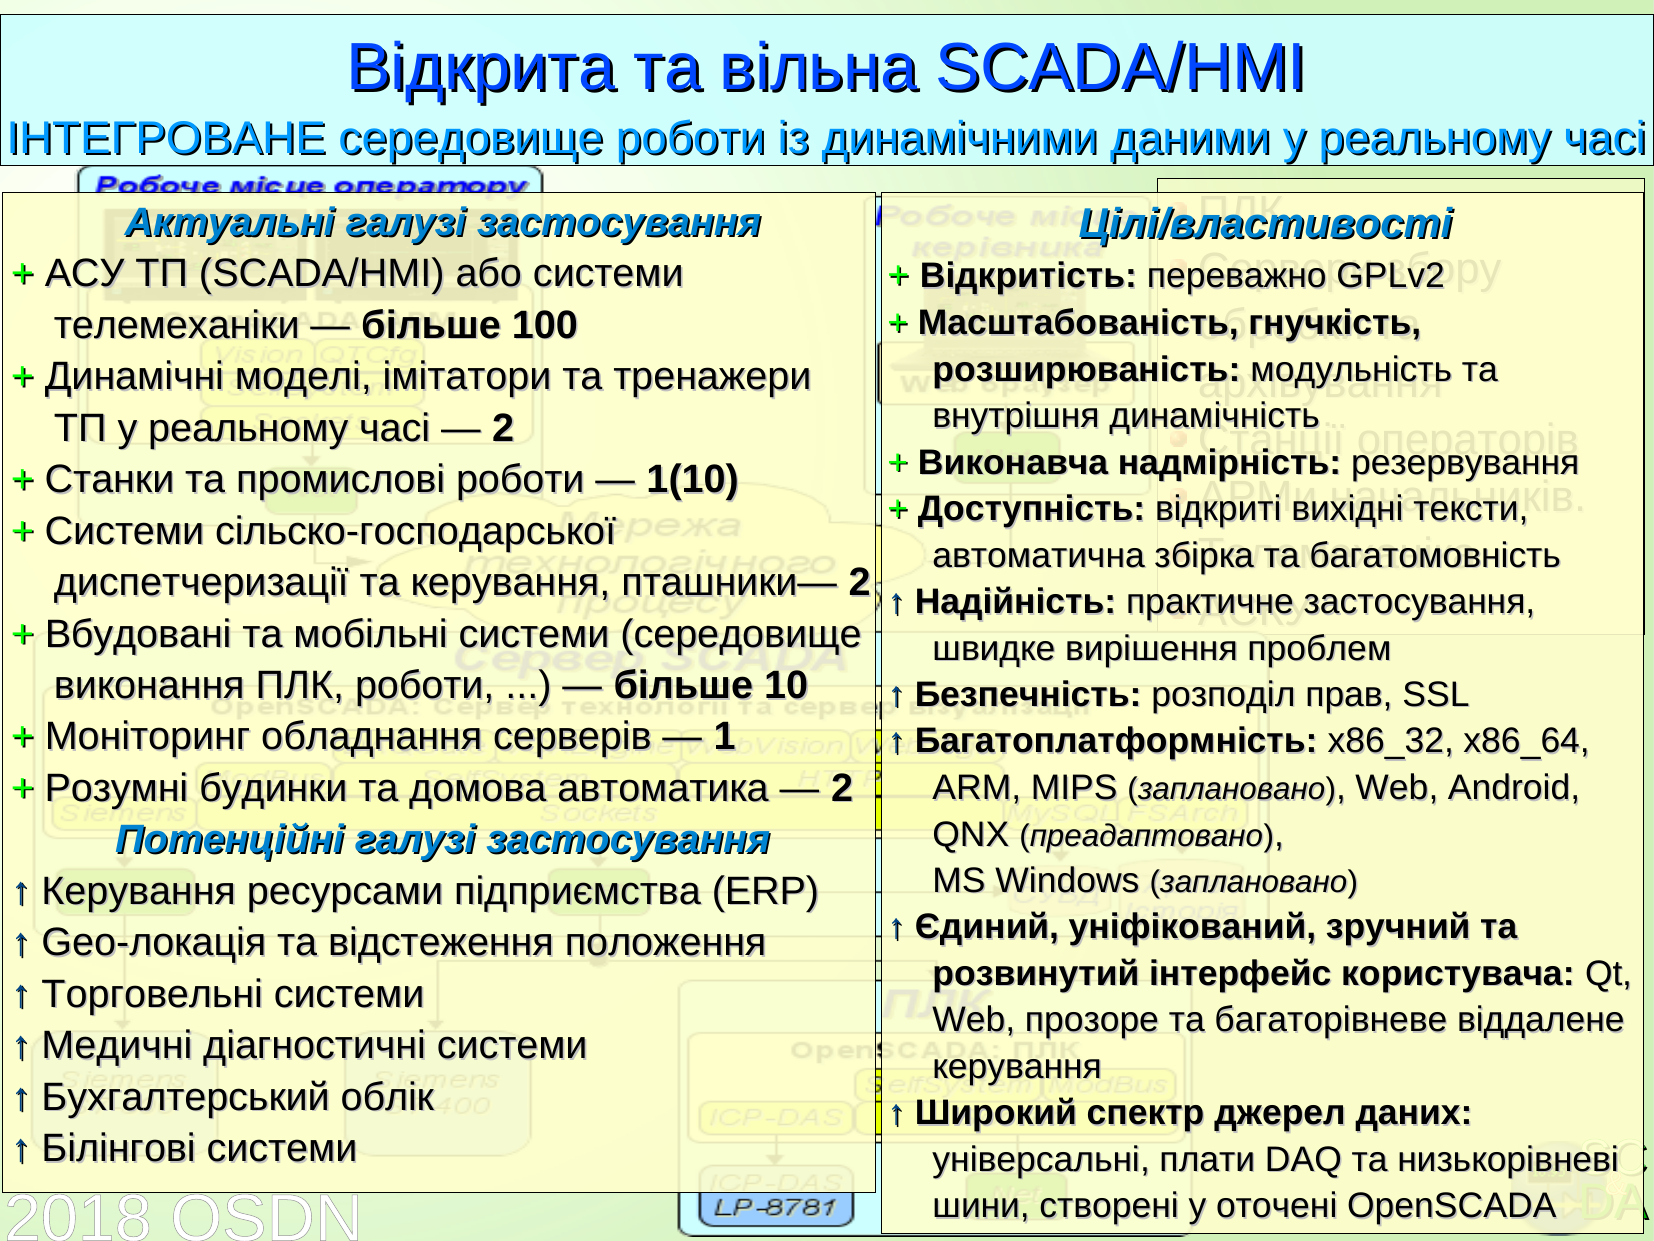

Відкрита та вільна SCADA/HMI
ІНТЕГРОВАНЕ середовище роботи із динамічними даними у реальному часі
# ПЛК
Сервери збору обробки та архівування
Станції операторів
АРМи начальників.
Телемеханіка
АСКУ
Актуальні галузі застосування
+ АСУ ТП (SCADA/HMI) або системи телемеханіки — більше 100
+ Динамічні моделі, імітатори та тренажери ТП у реальному часі — 2
+ Станки та промислові роботи — 1(10)
+ Системи сільско-господарської диспетчеризації та керування, пташники— 2
+ Вбудовані та мобільні системи (середовище виконання ПЛК, роботи, ...) — більше 10
+ Моніторинг обладнання серверів — 1
+ Розумні будинки та домова автоматика — 2
Потенційні галузі застосування
↑ Керування ресурсами підприємства (ERP)
↑ Geo-локація та відстеження положення
↑ Торговельні системи
↑ Медичні діагностичні системи
↑ Бухгалтерський облік
↑ Білінгові системи
Цілі/властивості
+ Відкритість: переважно GPLv2
+ Масштабованість, гнучкість, розширюваність: модульність та внутрішня динамічність
+ Виконавча надмірність: резервування
+ Доступність: відкриті вихідні тексти, автоматична збірка та багатомовність
↑ Надійність: практичне застосування, швидке вирішення проблем
↑ Безпечність: розподіл прав, SSL
↑ Багатоплатформність: x86_32, x86_64, ARM, MIPS (заплановано), Web, Android, QNX (преадаптовано), MS Windows (заплановано)
↑ Єдиний, уніфікований, зручний та розвинутий інтерфейс користувача: Qt, Web, прозоре та багаторівневе віддалене керування
↑ Широкий спектр джерел даних: універсальні, плати DAQ та низькорівневі шини, створені у оточені OpenSCADA